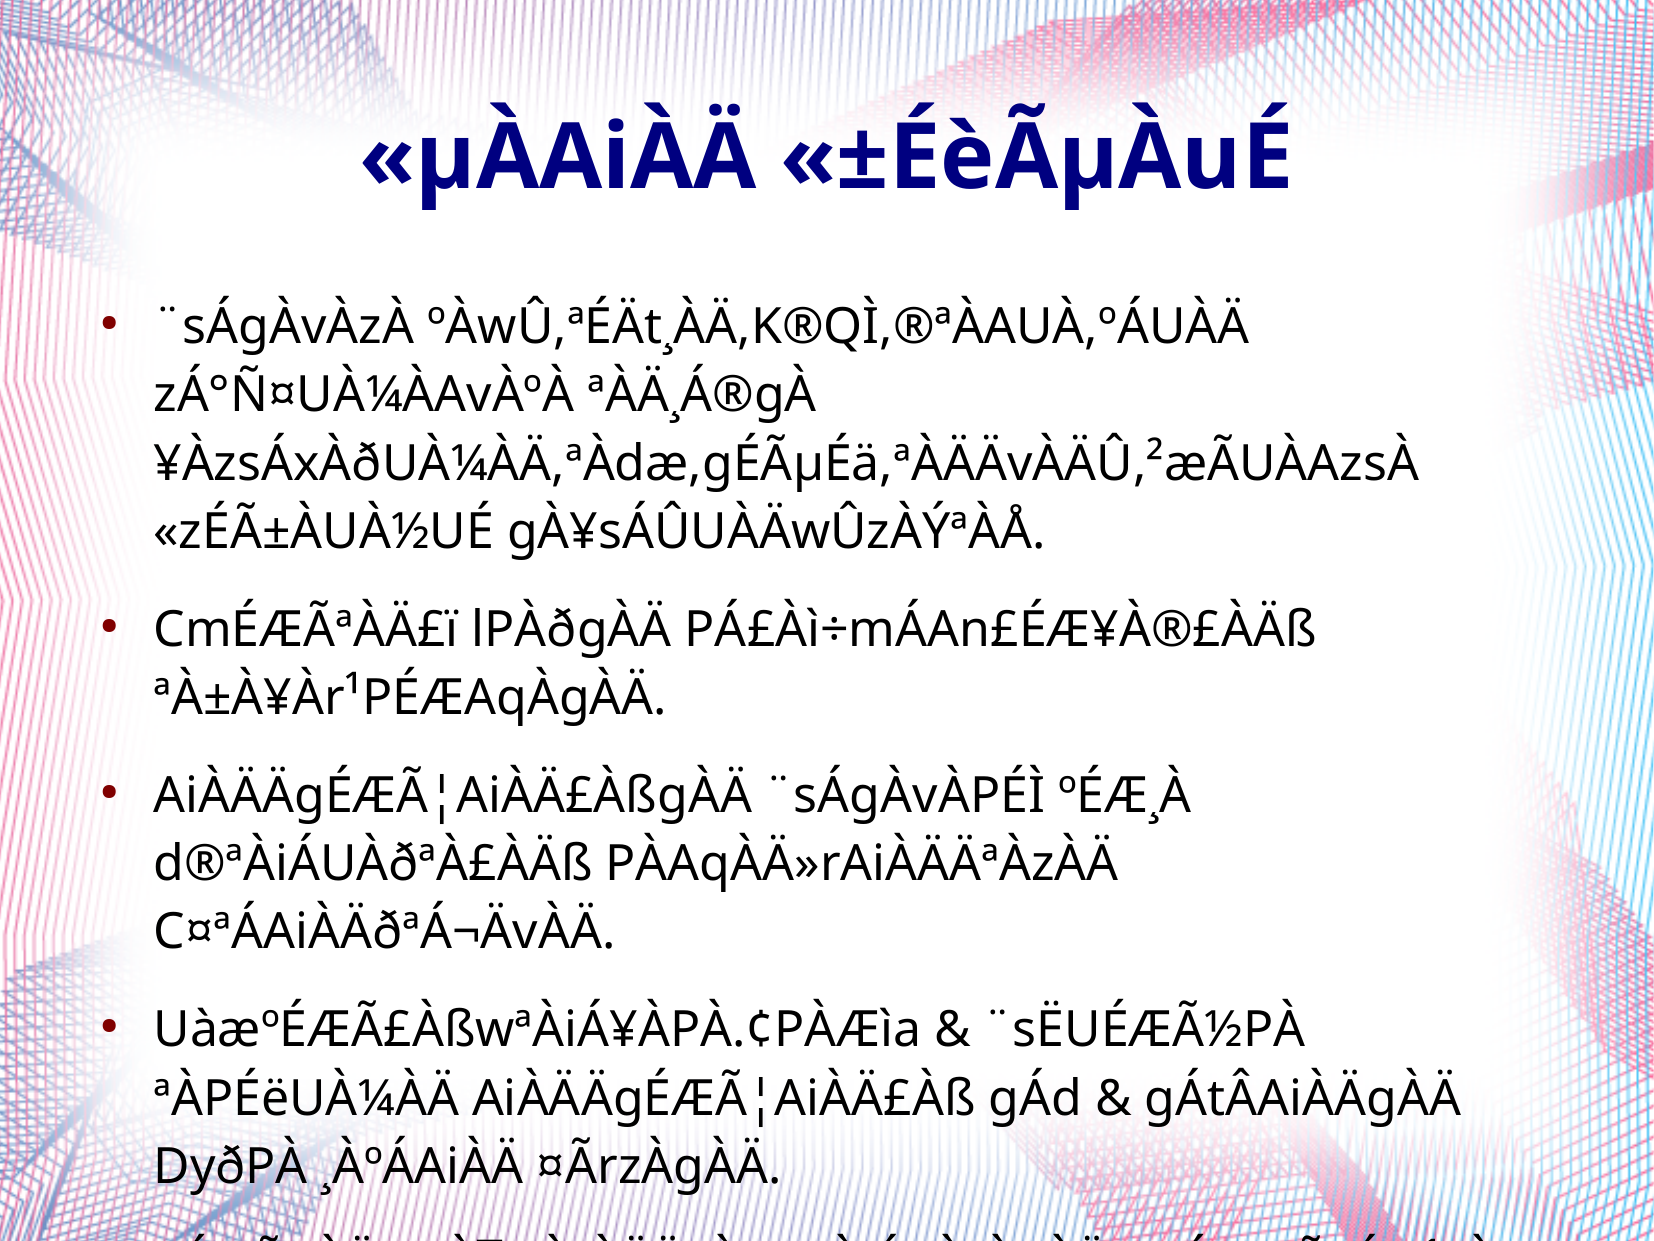

# «µÀAiÀÄ «±ÉèÃµÀuÉ
¨sÁgÀvÀzÀ ºÀwÛ,ªÉÄt¸ÀÄ,K®QÌ,®ªÀAUÀ,ºÁUÀÄ zÁ°Ñ¤UÀ¼ÀAvÀºÀ ªÀÄ¸Á®gÀ ¥ÀzsÁxÀðUÀ¼ÀÄ,ªÀdæ,gÉÃµÉä,ªÀÄÄvÀÄÛ,²æÃUÀAzsÀ «zÉÃ±ÀUÀ½UÉ gÀ¥sÁÛUÀÄwÛzÀÝªÀÅ.
CmÉÆÃªÀÄ£ï lPÀðgÀÄ PÁ£Àì÷mÁAn£ÉÆ¥À®£ÀÄß ªÀ±À¥Àr¹PÉÆAqÀgÀÄ.
AiÀÄÄgÉÆÃ¦AiÀÄ£ÀßgÀÄ ¨sÁgÀvÀPÉÌ ºÉÆ¸À d®ªÀiÁUÀðªÀ£ÀÄß PÀAqÀÄ»rAiÀÄÄªÀzÀÄ C¤ªÁAiÀÄðªÁ¬ÄvÀÄ.
UàæºÉÆÃ£ÀßwªÀiÁ¥ÀPÀ.¢PÀÆìa & ¨sËUÉÆÃ½PÀ ªÀPÉëUÀ¼ÀÄ AiÀÄÄgÉÆÃ¦AiÀÄ£Àß gÁd & gÁtÂAiÀÄgÀÄ DyðPÀ ¸ÀºÁAiÀÄ ¤ÃrzÀgÀÄ.
¥ÉÆÃZÀÄðUÀ¯ï ¸ÀªÀÄÄzÀæAiÀiÁ£ÀªÀ£ÀÄß ¥ÉææÃvÁì»¹zÀ ªÉÆzÀ® zÉÃ±À.
ªÁ¸ÉÆÌÃqÀUÁªÀÄ£ÀÄ ¨sÁgÀvÀPÉÌ ºÉÆ¸À d® ªÀiÁUÀðªÀ£ÀÄß PÀAqÀÄ»rzÀ£ÀÄ.
¥sÁæ¤ì¸ÉÆÌÃ-D¯ïªÉÄÃqï ªÉÊ¸ïgÁAiÀiï DV £ÉãªÀÄPÀUÉÆAqÀ£ÀÄ.
1509 gÀ°è C¯Áá£ÉÆìÃ-r-C®ÄâPÀPÀð£ÀÄ ¥ÉÆÃZÀÄðVÃ¸ÀgÀ DqÀ½vÀPÉÌ ¨sÀzÀæ§Ä£Á¢ ºÁQzÀ£ÀÄ.